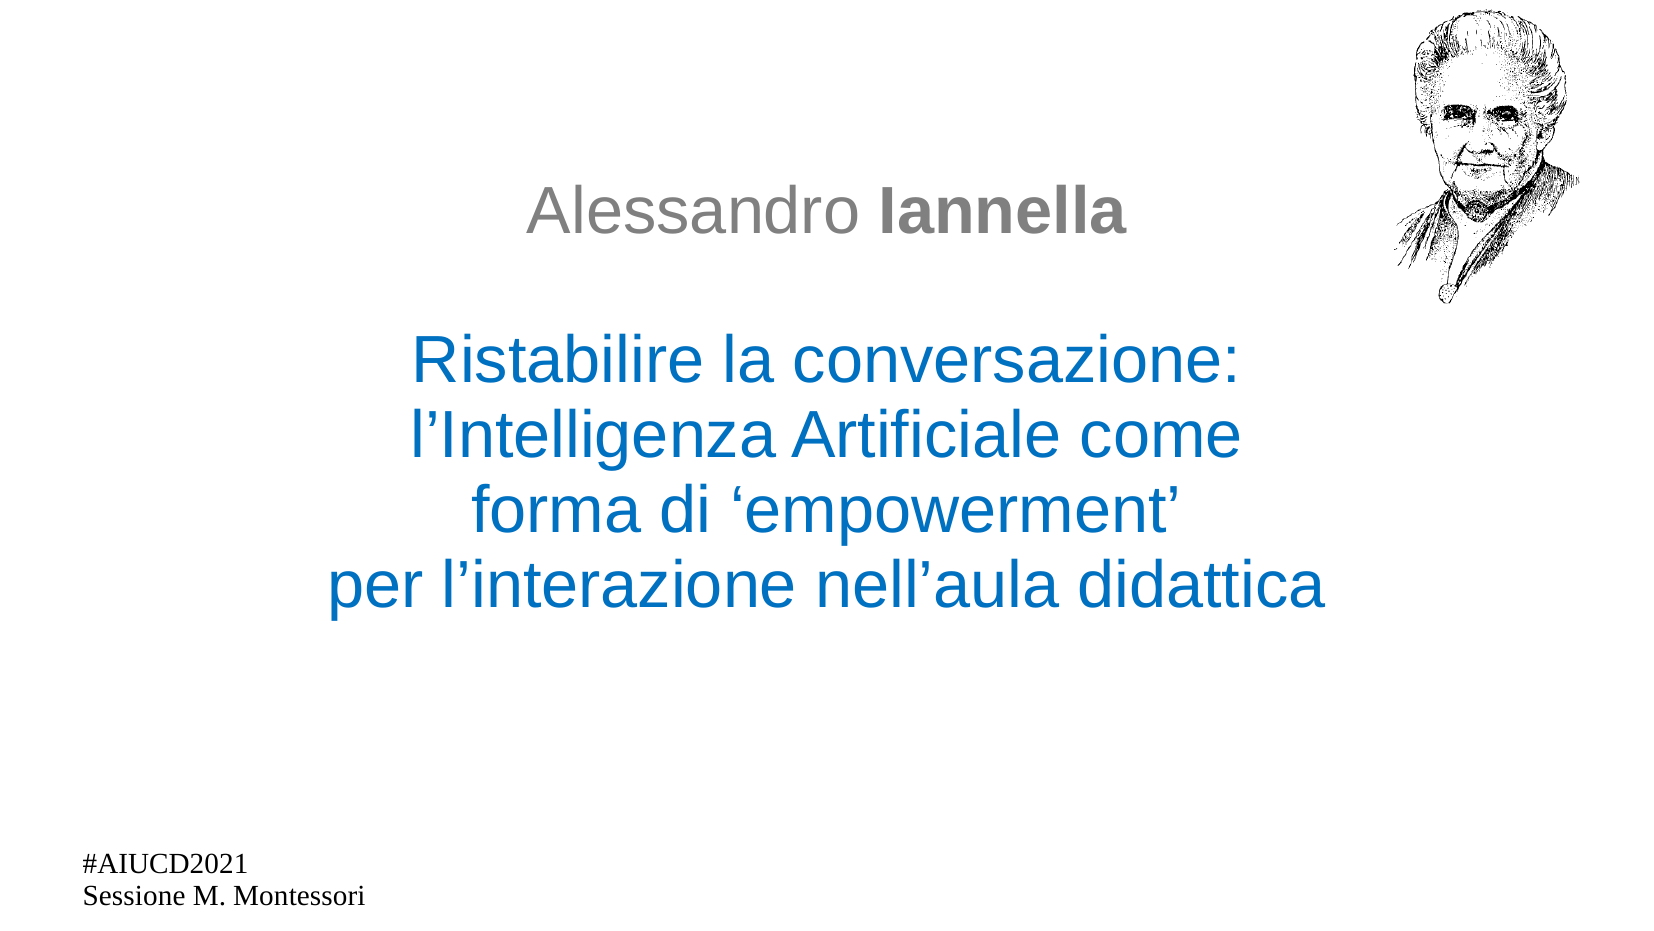

# Alessandro Iannella
Ristabilire la conversazione:
l’Intelligenza Artificiale come
forma di ‘empowerment’
per l’interazione nell’aula didattica